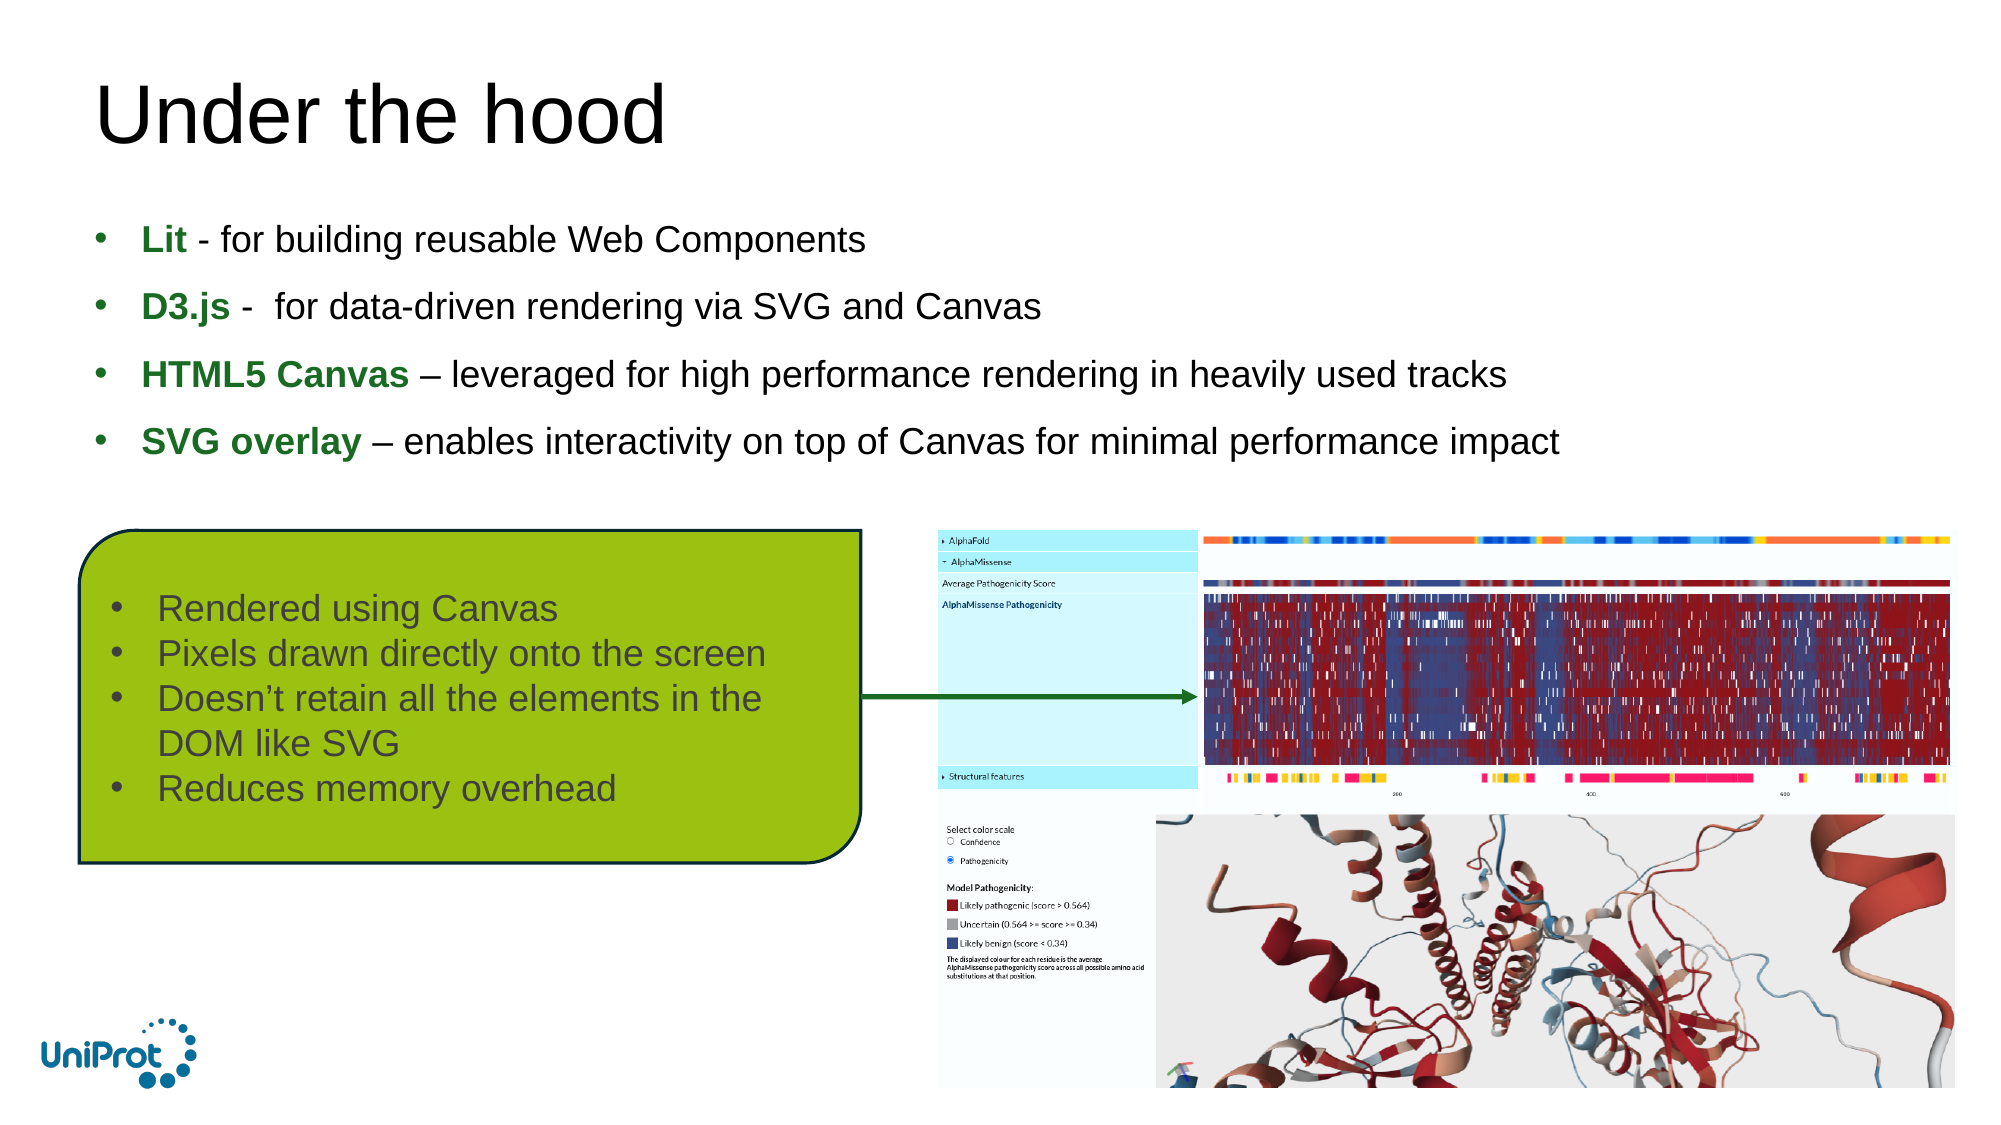

Under the hood
Lit - for building reusable Web Components
D3.js - for data-driven rendering via SVG and Canvas
HTML5 Canvas – leveraged for high performance rendering in heavily used tracks
SVG overlay – enables interactivity on top of Canvas for minimal performance impact
Rendered using Canvas
Pixels drawn directly onto the screen
Doesn’t retain all the elements in the DOM like SVG
Reduces memory overhead